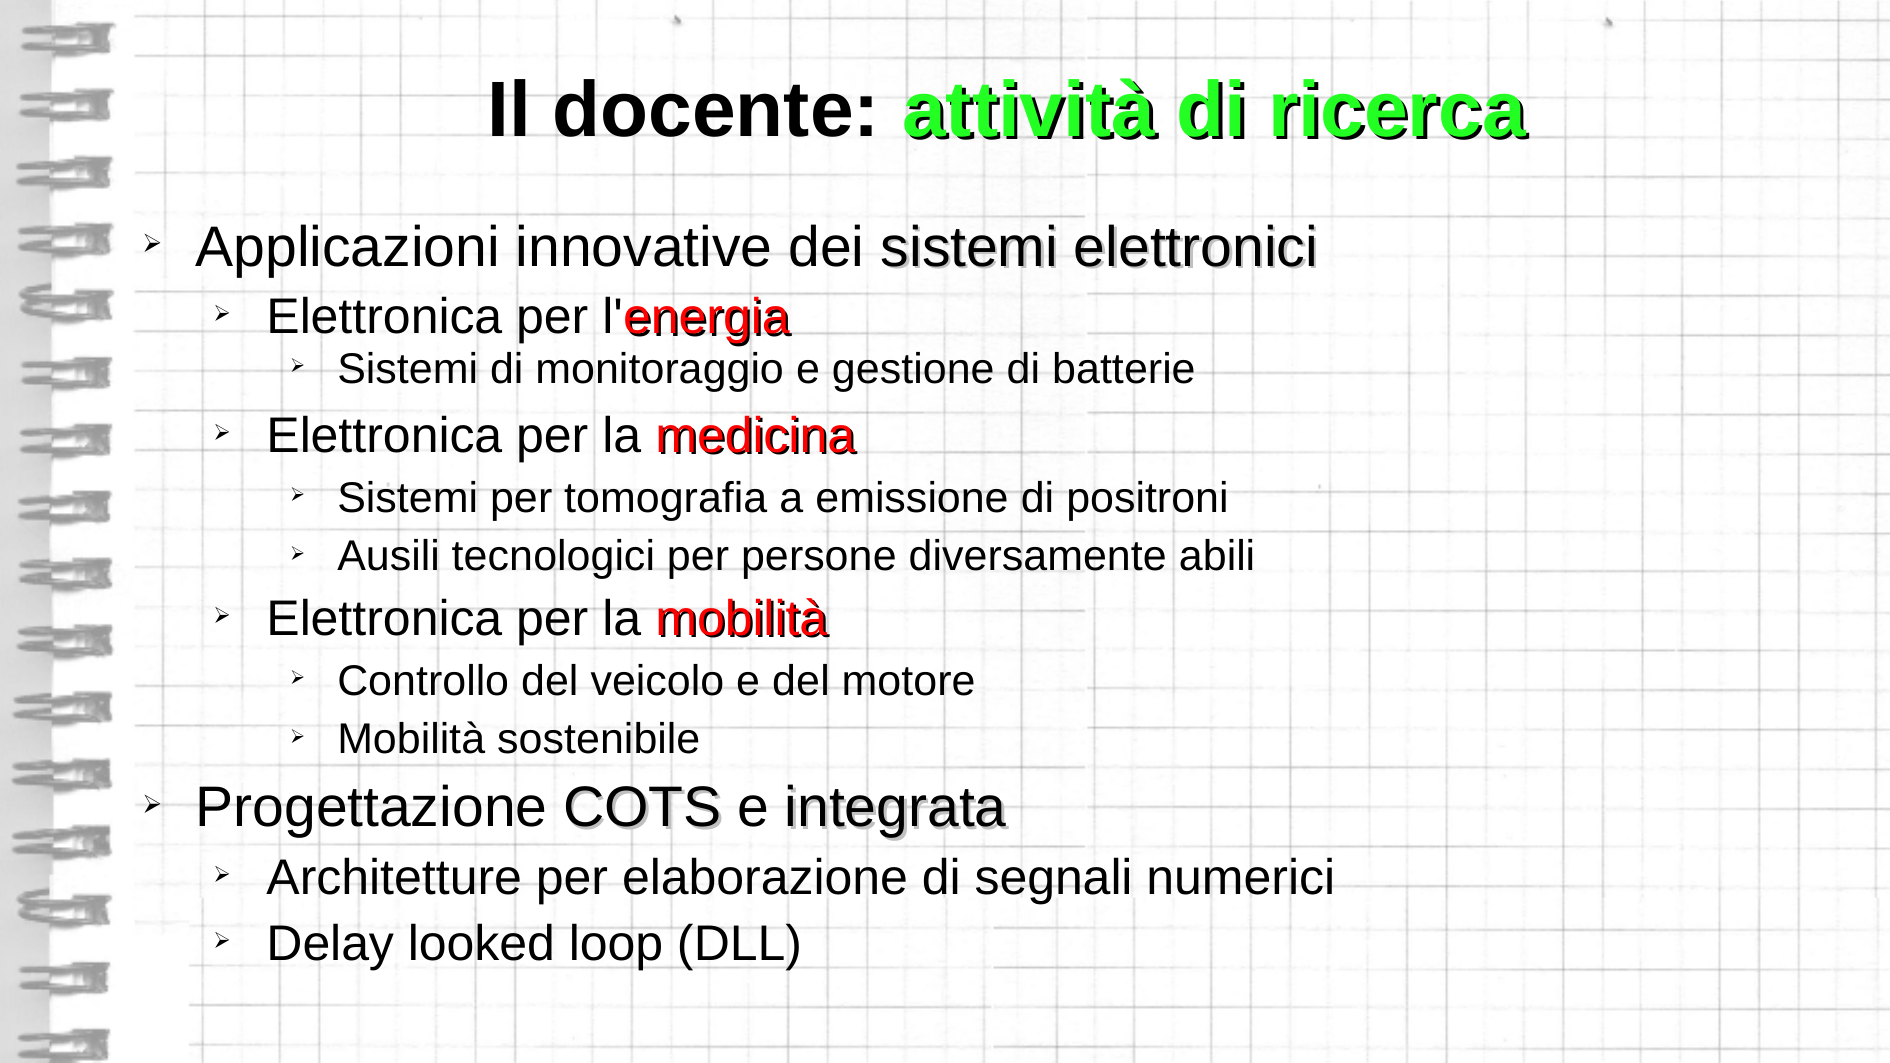

# Il docente: attività di ricerca
Applicazioni innovative dei sistemi elettronici
Elettronica per l'energia
Sistemi di monitoraggio e gestione di batterie
Elettronica per la medicina
Sistemi per tomografia a emissione di positroni
Ausili tecnologici per persone diversamente abili
Elettronica per la mobilità
Controllo del veicolo e del motore
Mobilità sostenibile
Progettazione COTS e integrata
Architetture per elaborazione di segnali numerici
Delay looked loop (DLL)